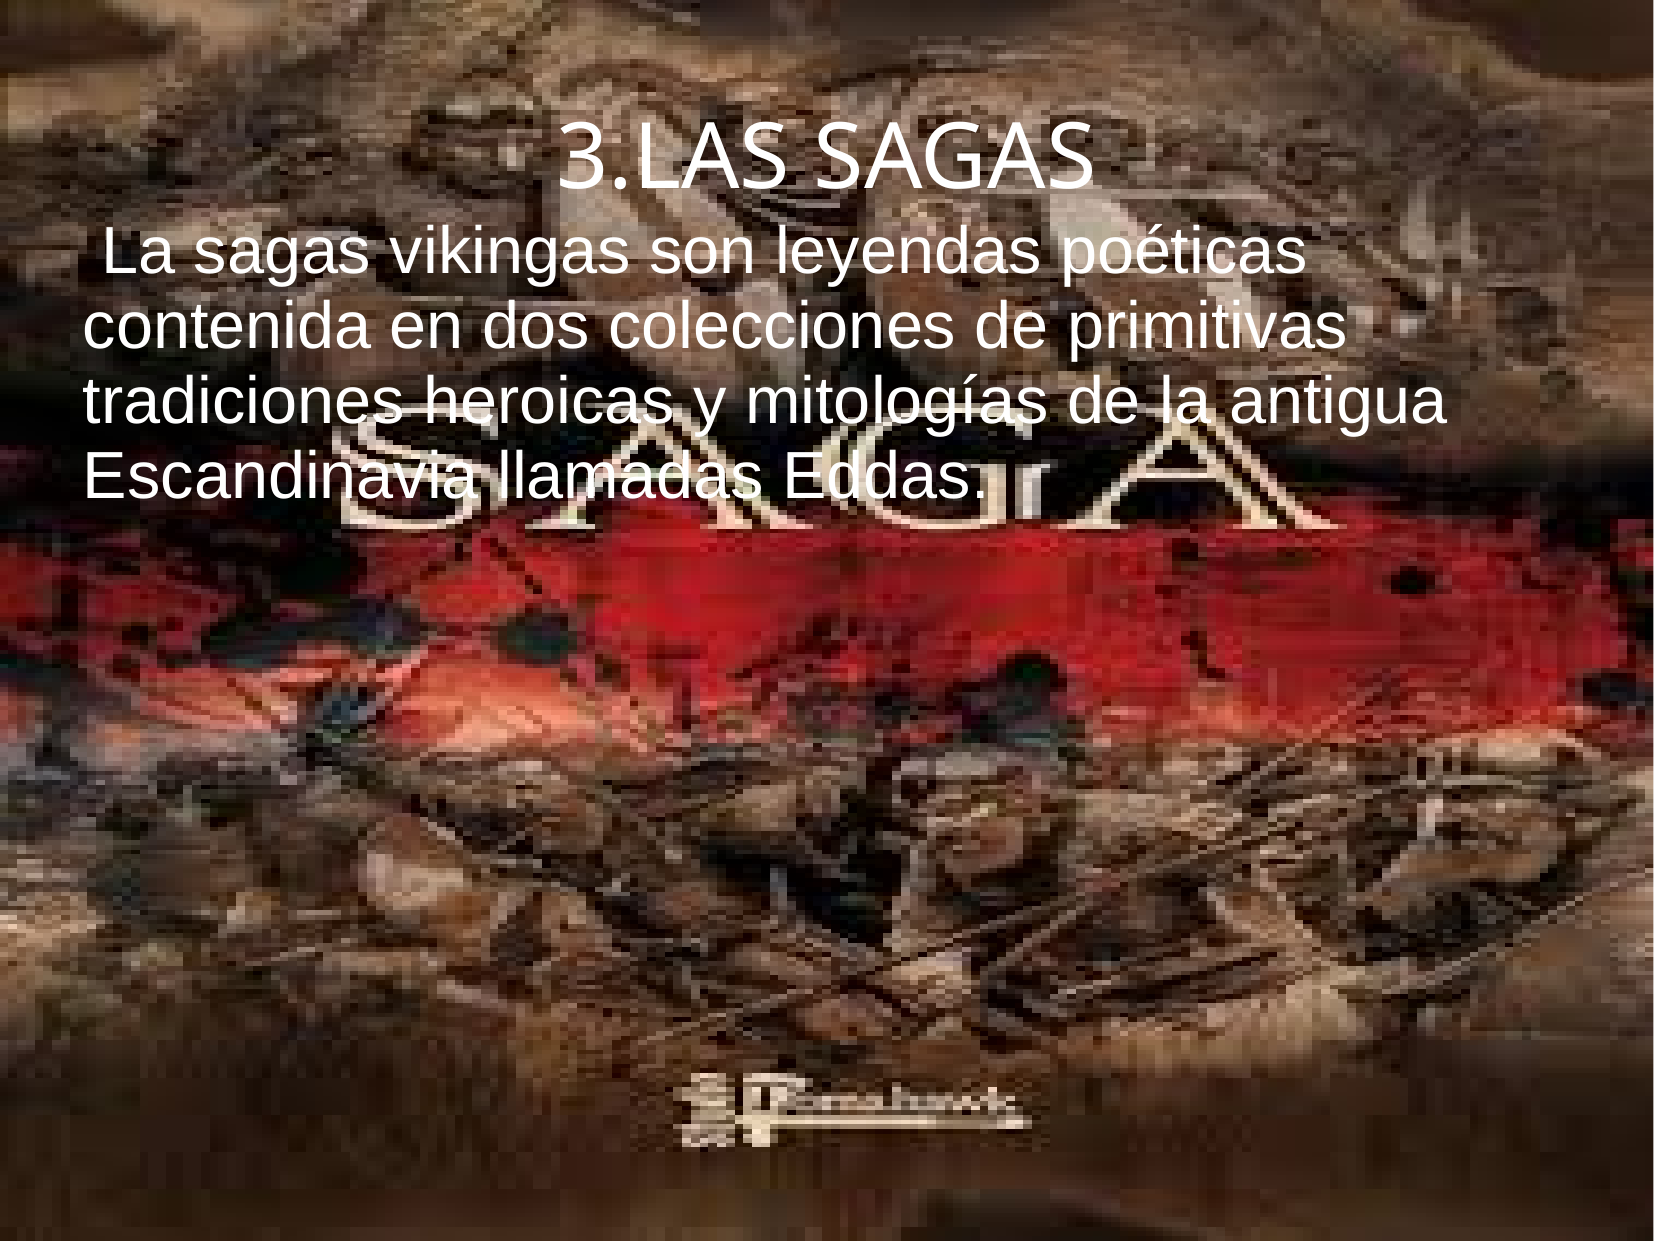

3.LAS SAGAS
 La sagas vikingas son leyendas poéticas contenida en dos colecciones de primitivas tradiciones heroicas y mitologías de la antigua Escandinavia llamadas Eddas.
#